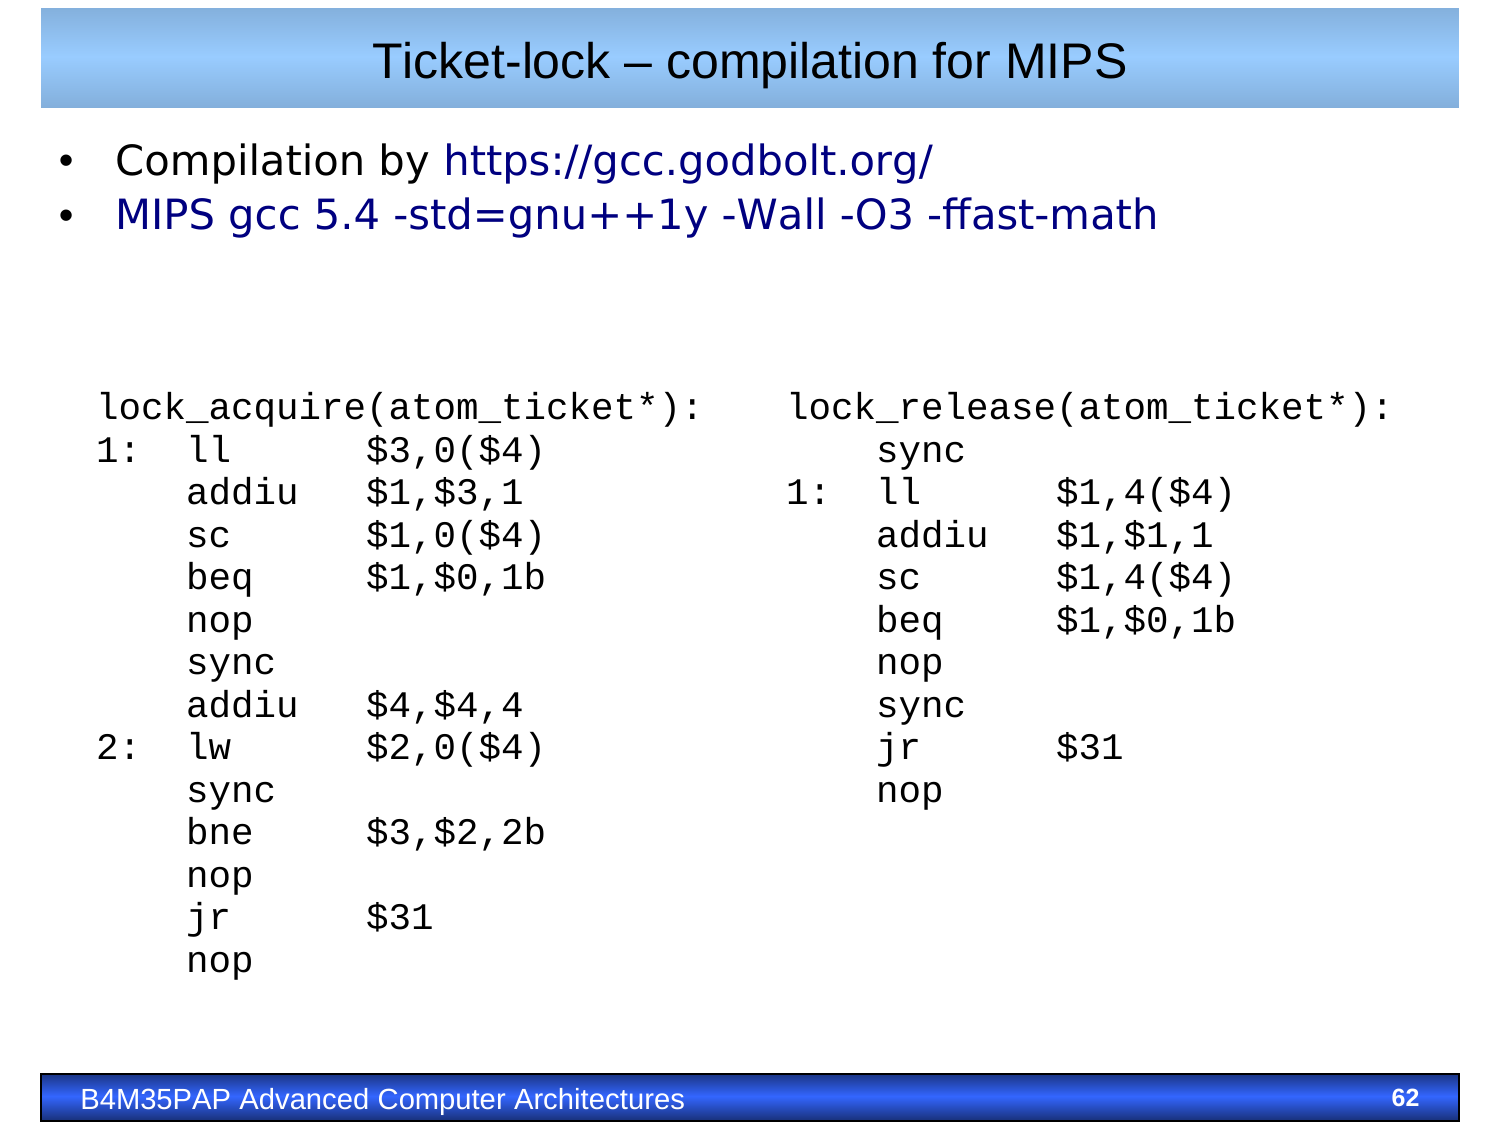

Ticket-lock – compilation for MIPS
# Compilation by https://gcc.godbolt.org/
MIPS gcc 5.4 -std=gnu++1y -Wall -O3 -ffast-math
lock_acquire(atom_ticket*):
1: ll $3,0($4)
 addiu $1,$3,1
 sc $1,0($4)
 beq $1,$0,1b
 nop
 sync
 addiu $4,$4,4
2: lw $2,0($4)
 sync
 bne $3,$2,2b
 nop
 jr $31
 nop
lock_release(atom_ticket*):
 sync
1: ll $1,4($4)
 addiu $1,$1,1
 sc $1,4($4)
 beq $1,$0,1b
 nop
 sync
 jr $31
 nop